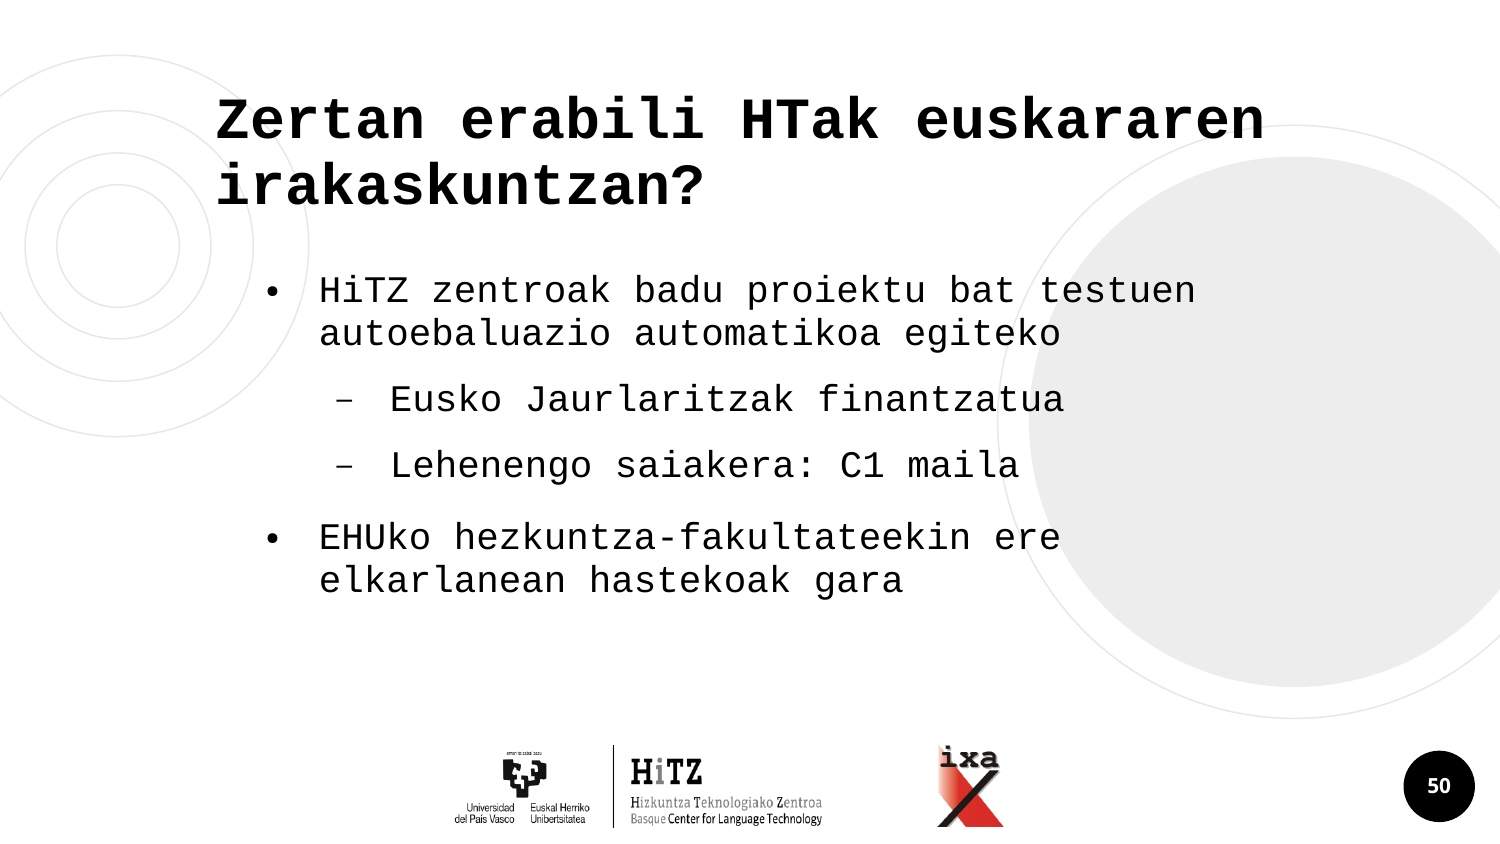

Zertan erabili HTak euskararen irakaskuntzan?
# HiTZ zentroak badu proiektu bat testuen autoebaluazio automatikoa egiteko
Eusko Jaurlaritzak finantzatua
Lehenengo saiakera: C1 maila
EHUko hezkuntza-fakultateekin ere elkarlanean hastekoak gara